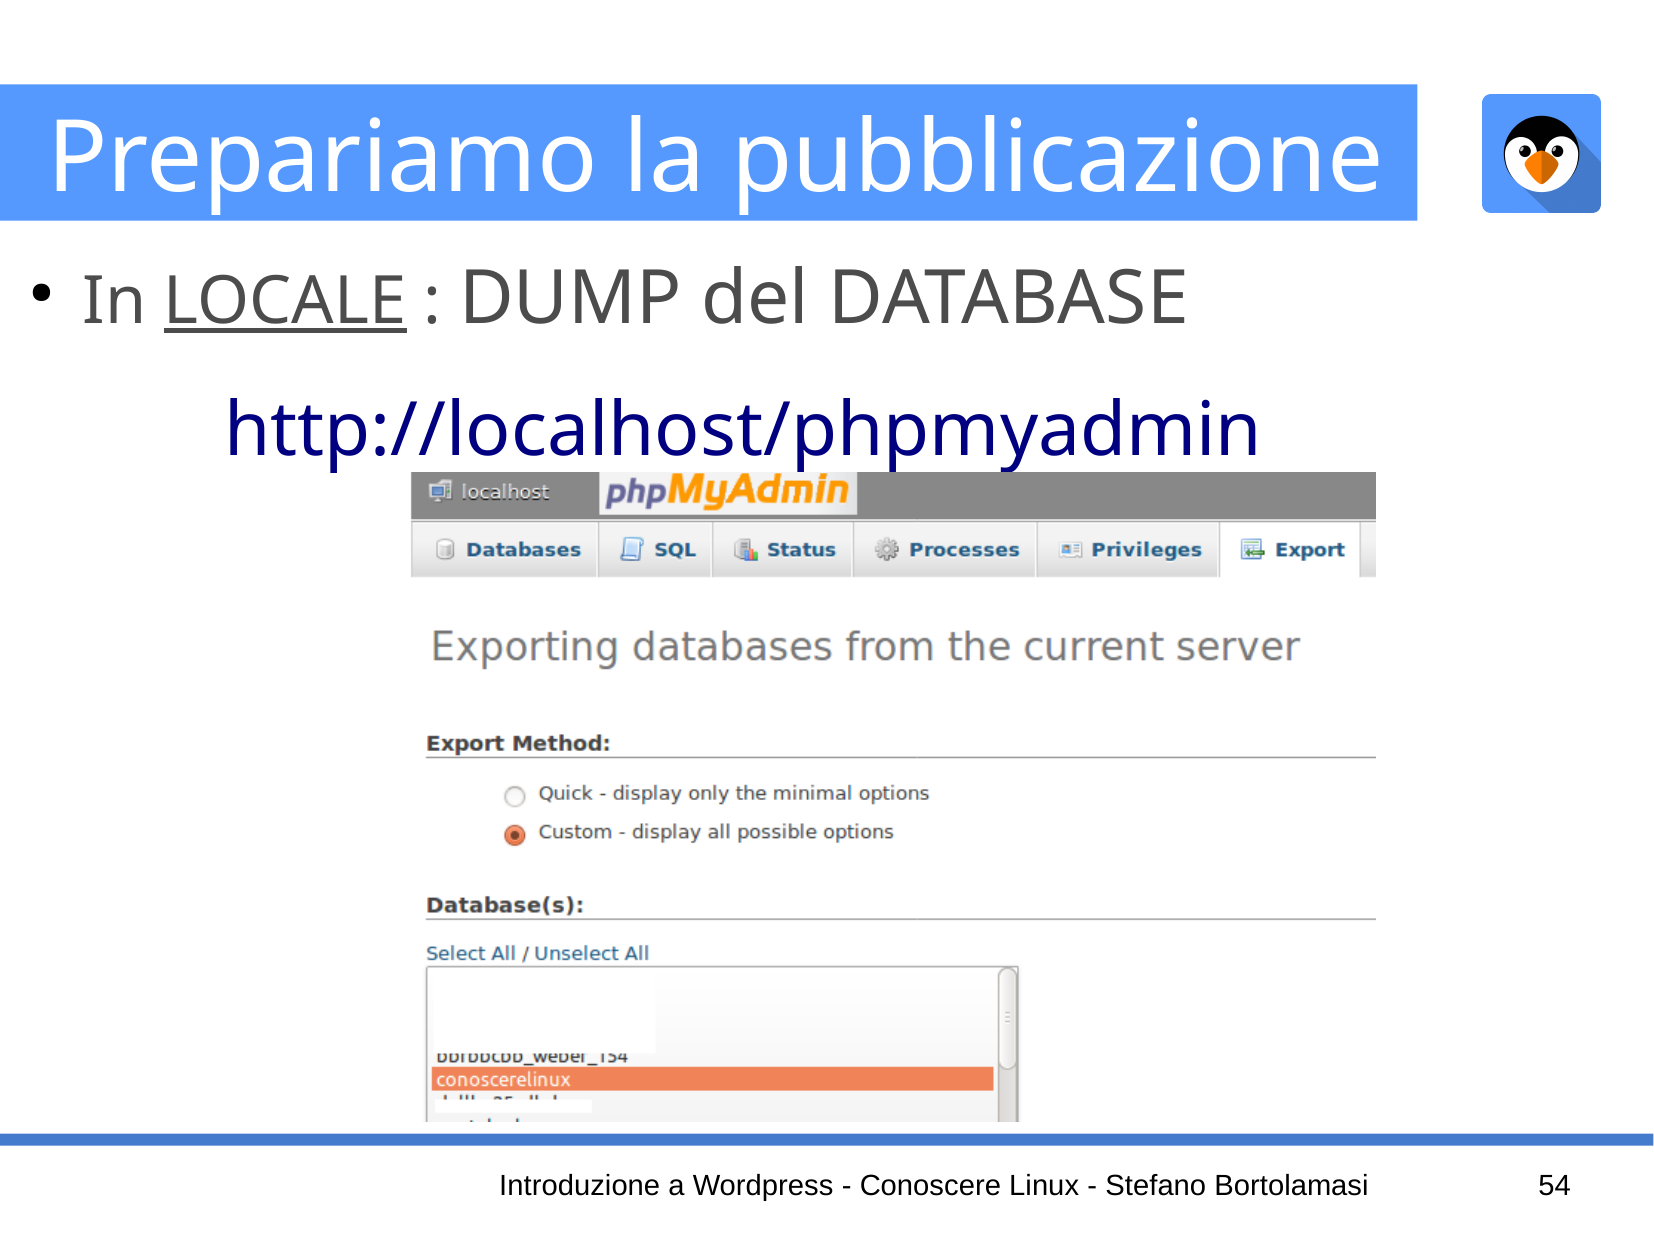

# Prepariamo la pubblicazione
In LOCALE : DUMP del DATABASE
http://localhost/phpmyadmin
Introduzione a Wordpress - Conoscere Linux - Stefano Bortolamasi
54